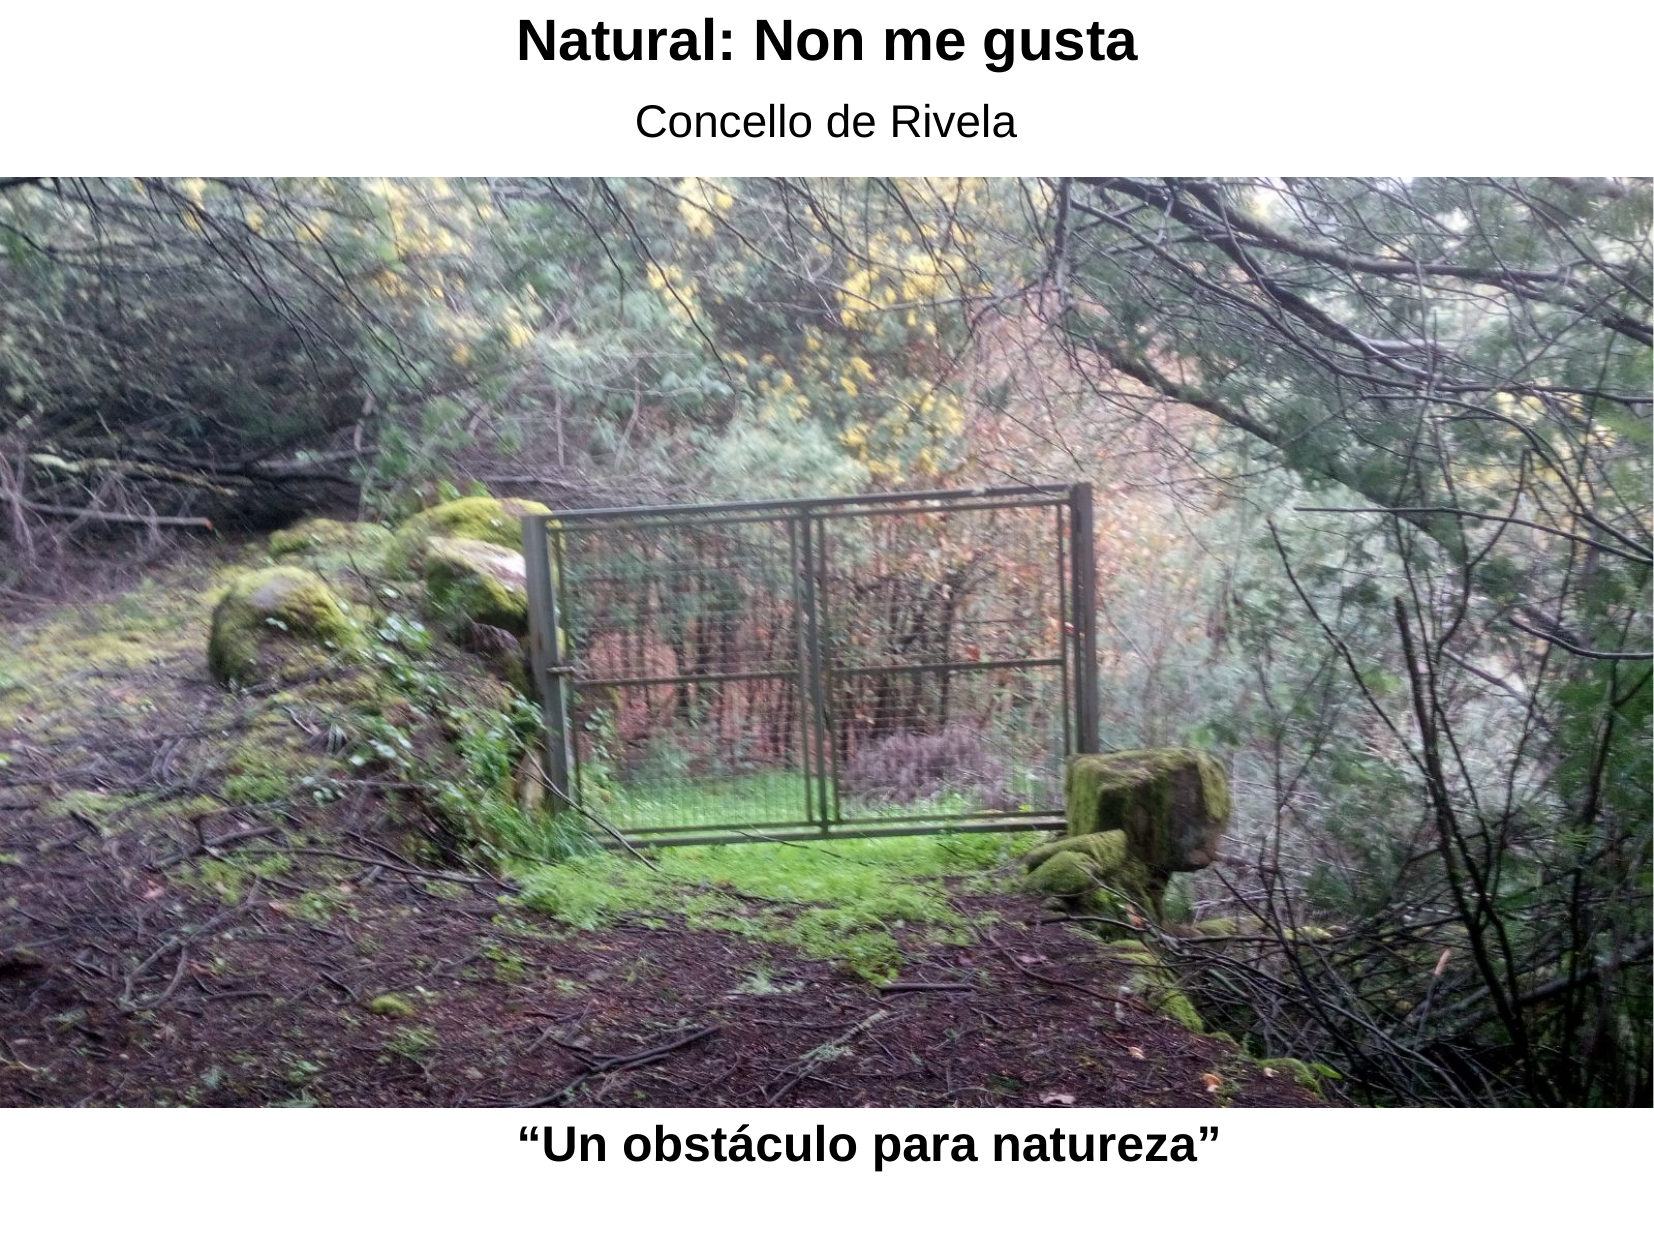

Natural: Non me gusta
Concello de Rivela
“Un obstáculo para natureza”